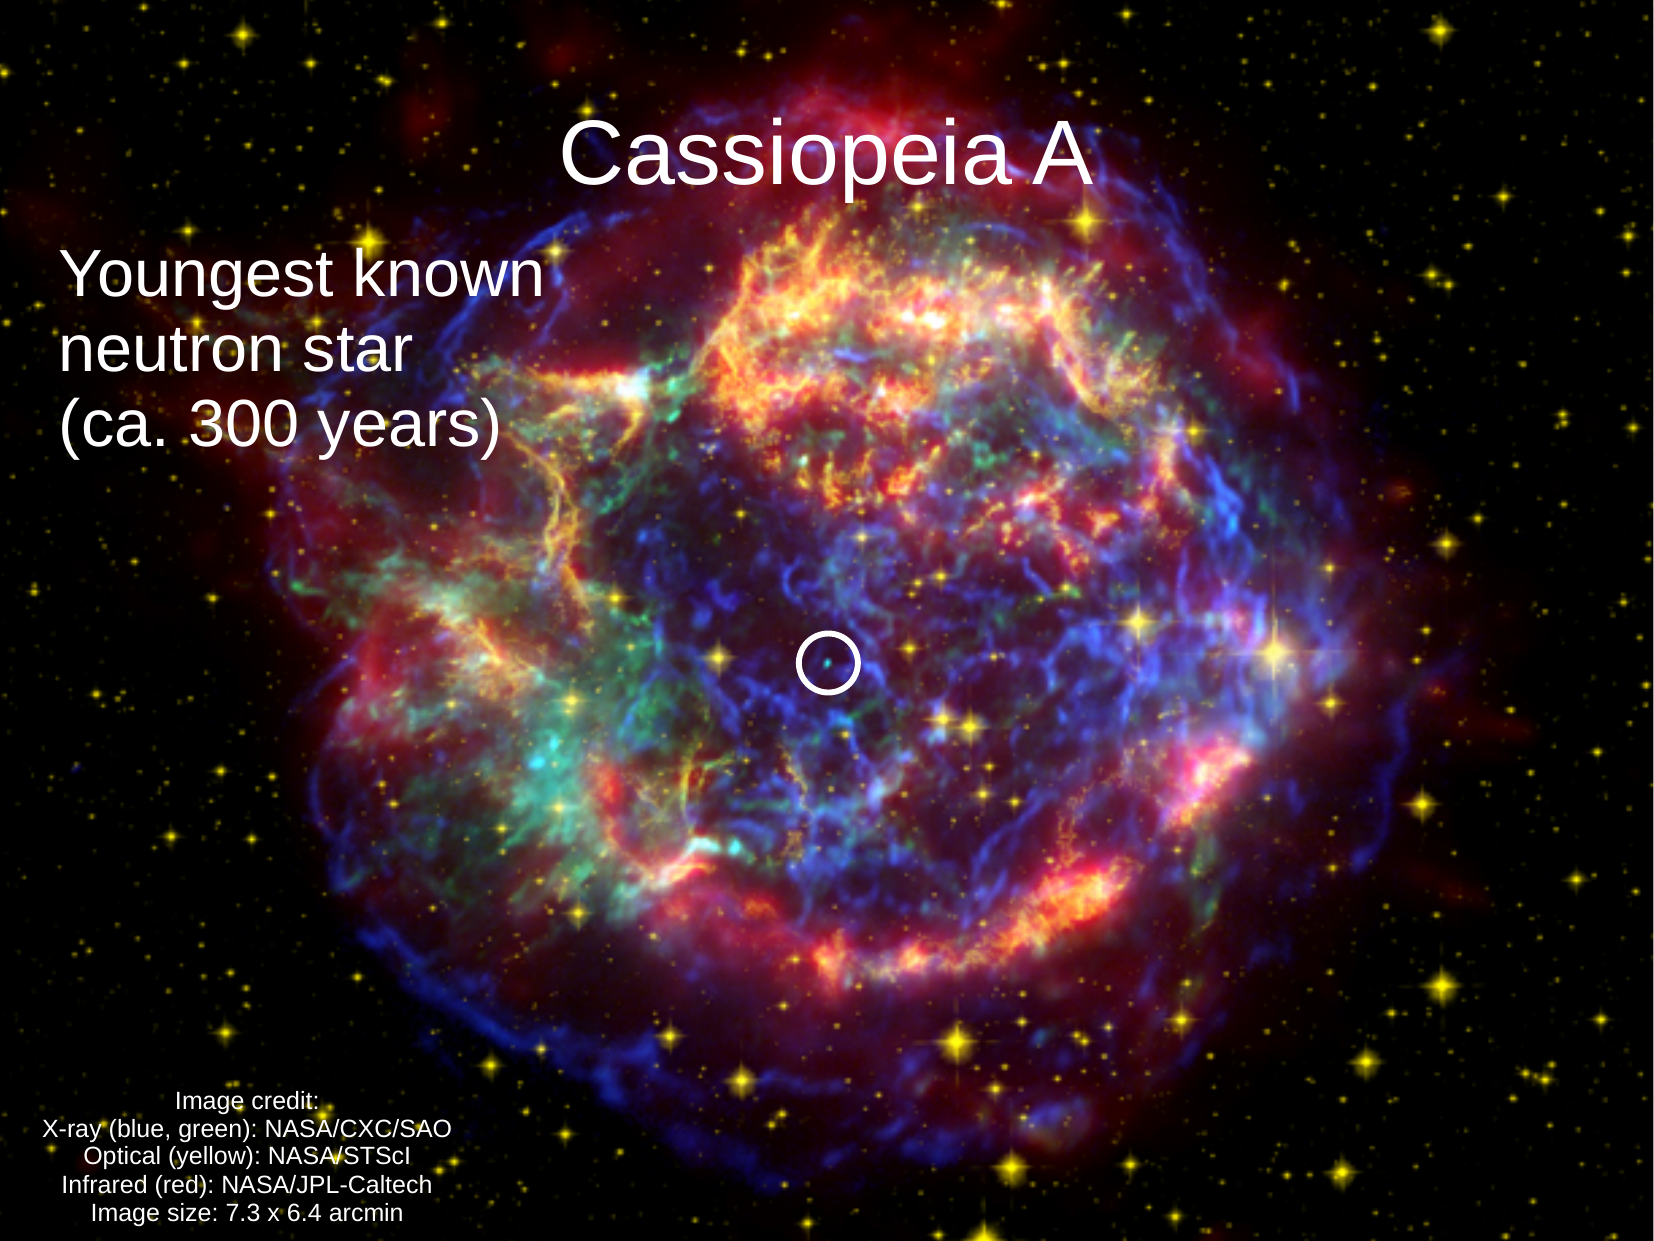

# Cassiopeia A
Youngest known neutron star
(ca. 300 years)
Image credit:
X-ray (blue, green): NASA/CXC/SAO
Optical (yellow): NASA/STScI
Infrared (red): NASA/JPL-Caltech
Image size: 7.3 x 6.4 arcmin
LIGO Document G0900556-v4